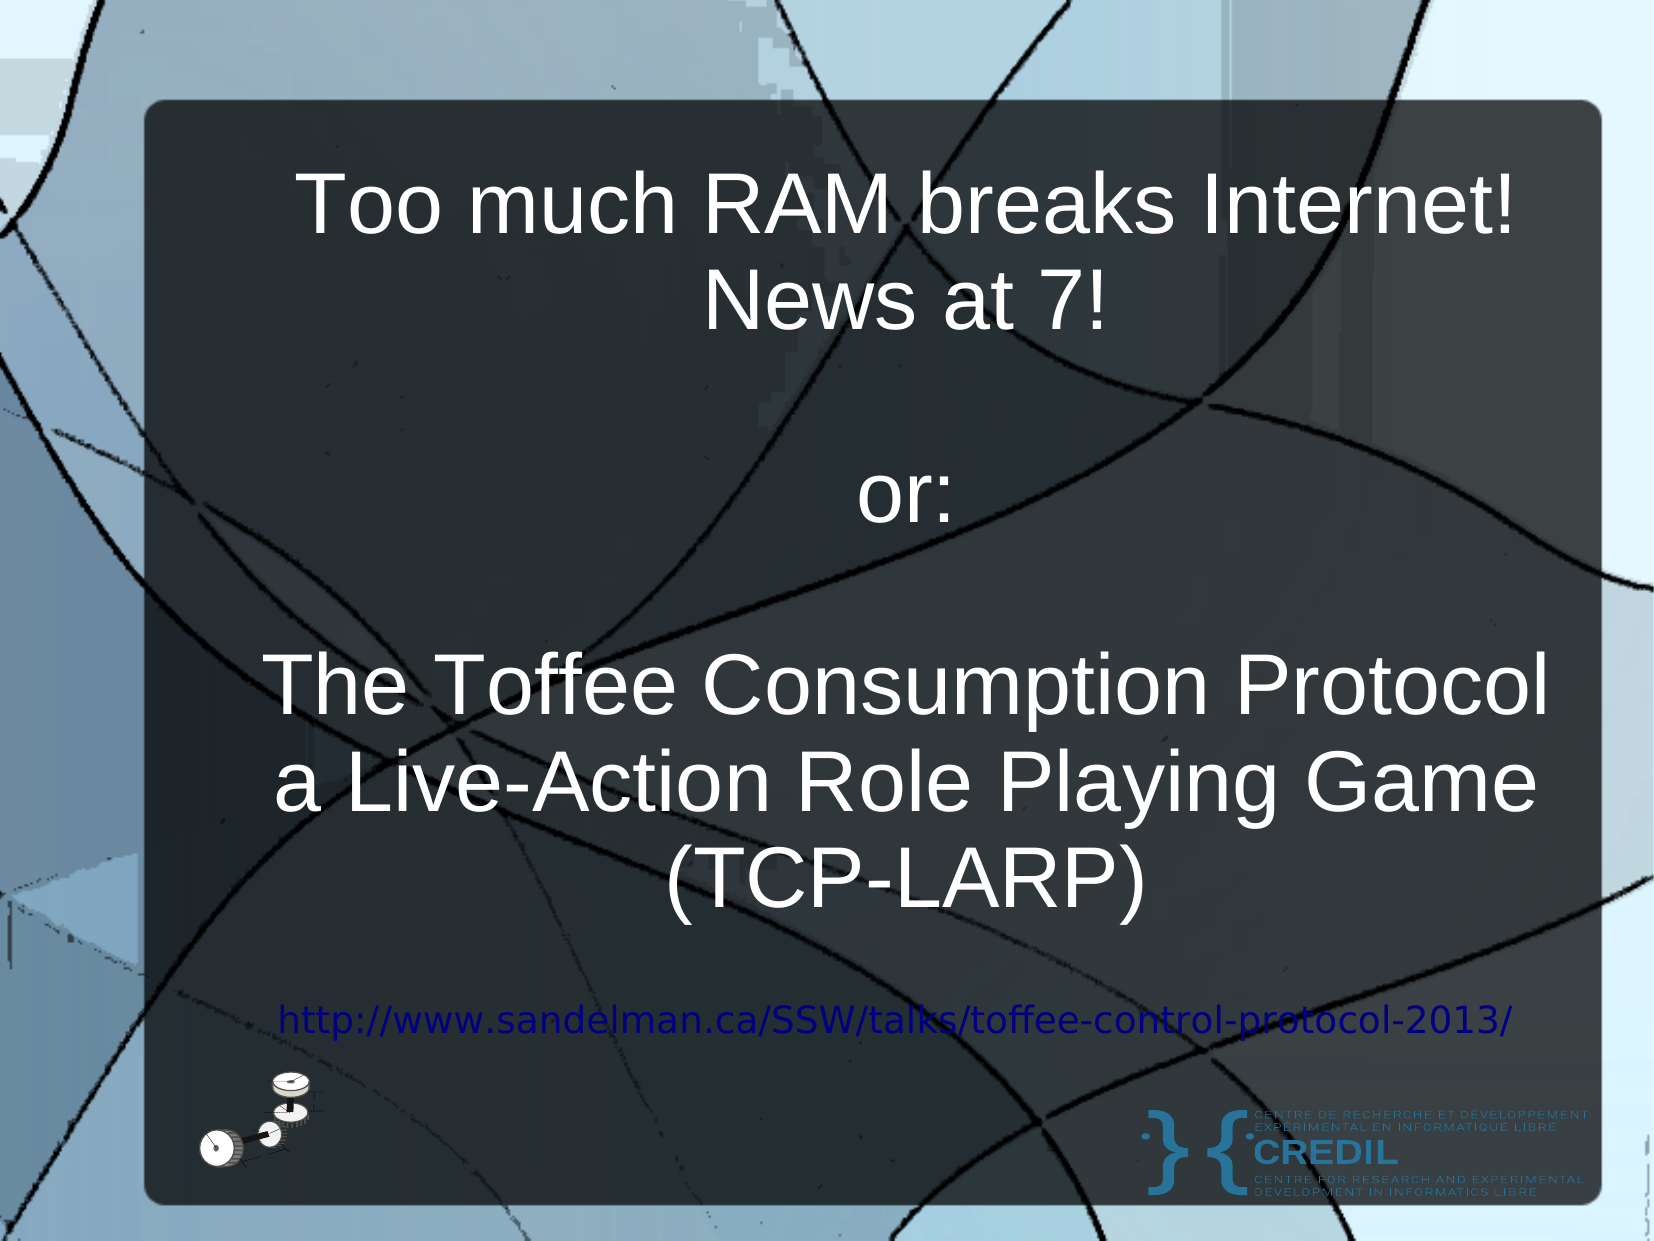

# Too much RAM breaks Internet! News at 7! or: The Toffee Consumption Protocol a Live-Action Role Playing Game (TCP-LARP)
http://www.sandelman.ca/SSW/talks/toffee-control-protocol-2013/